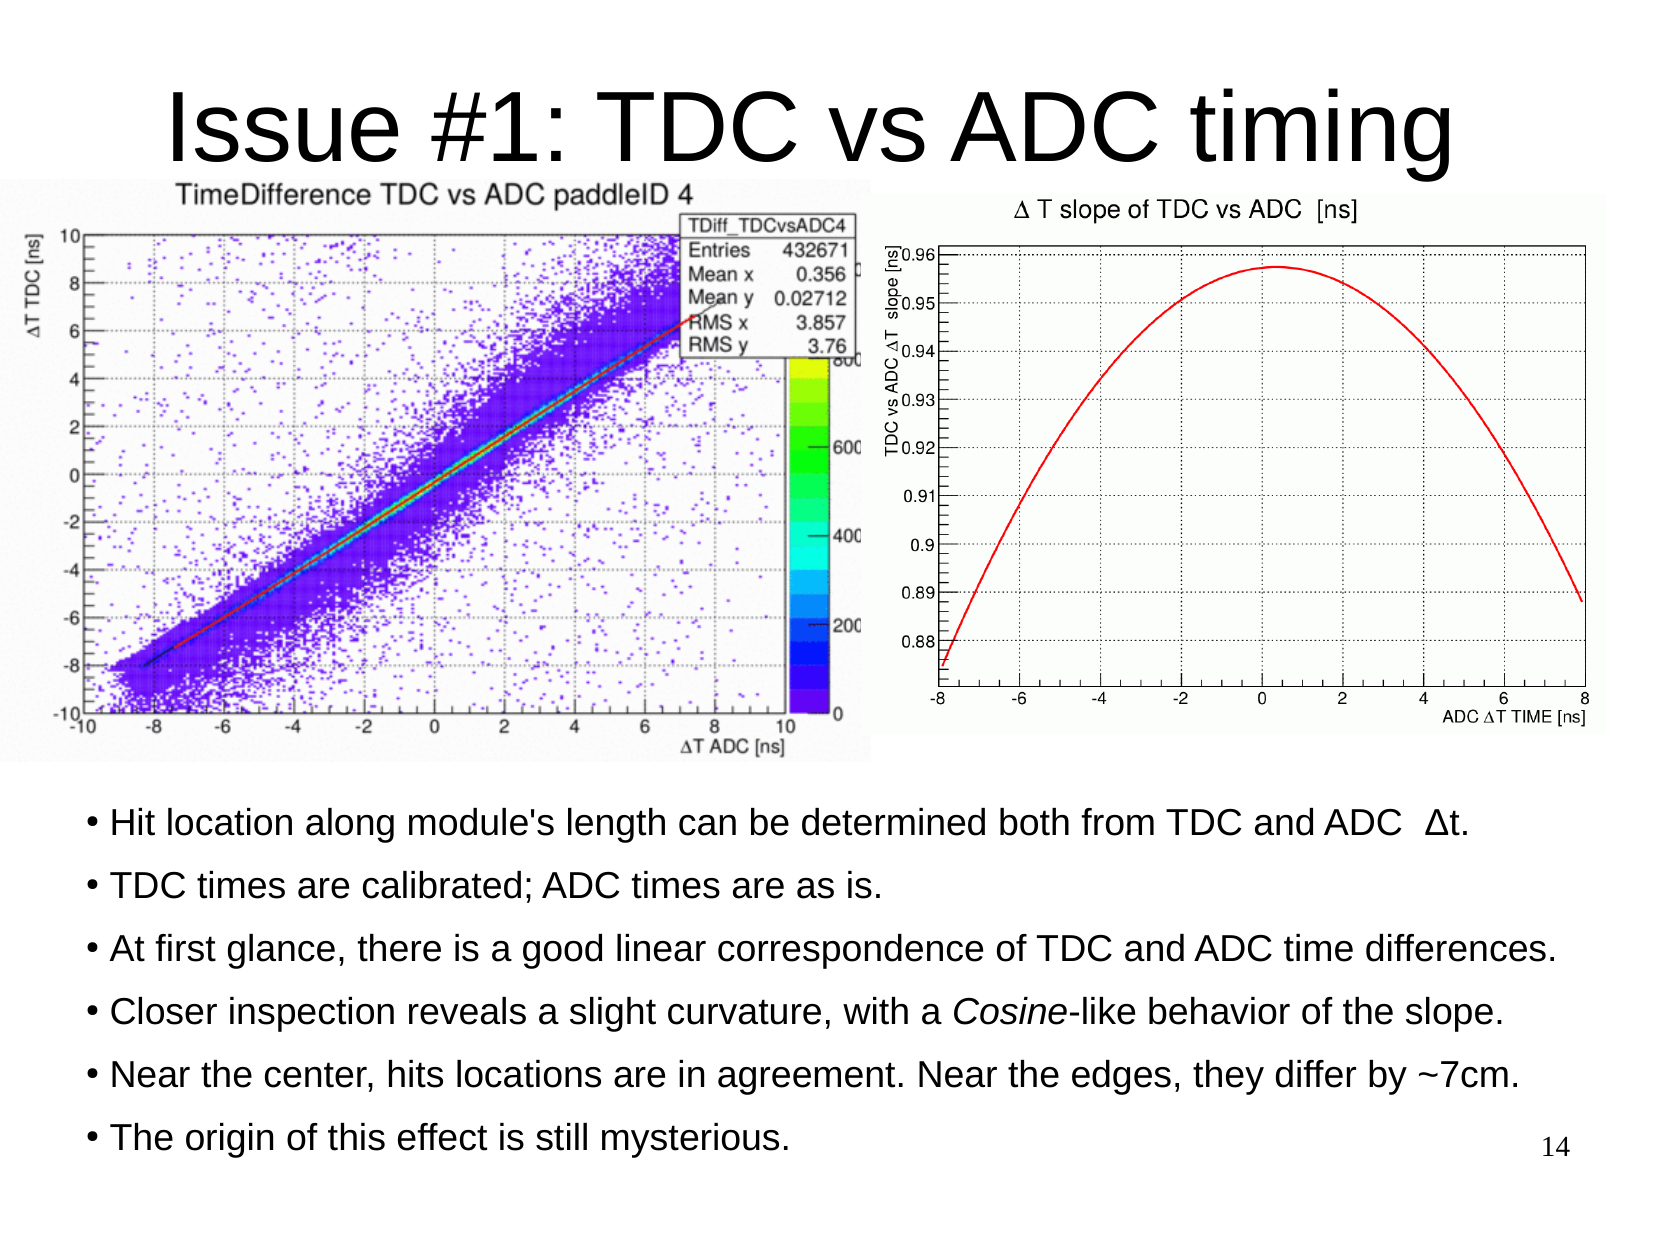

Issue #1: TDC vs ADC timing
 Hit location along module's length can be determined both from TDC and ADC Δt.
 TDC times are calibrated; ADC times are as is.
 At first glance, there is a good linear correspondence of TDC and ADC time differences.
 Closer inspection reveals a slight curvature, with a Cosine-like behavior of the slope.
 Near the center, hits locations are in agreement. Near the edges, they differ by ~7cm.
 The origin of this effect is still mysterious.
14